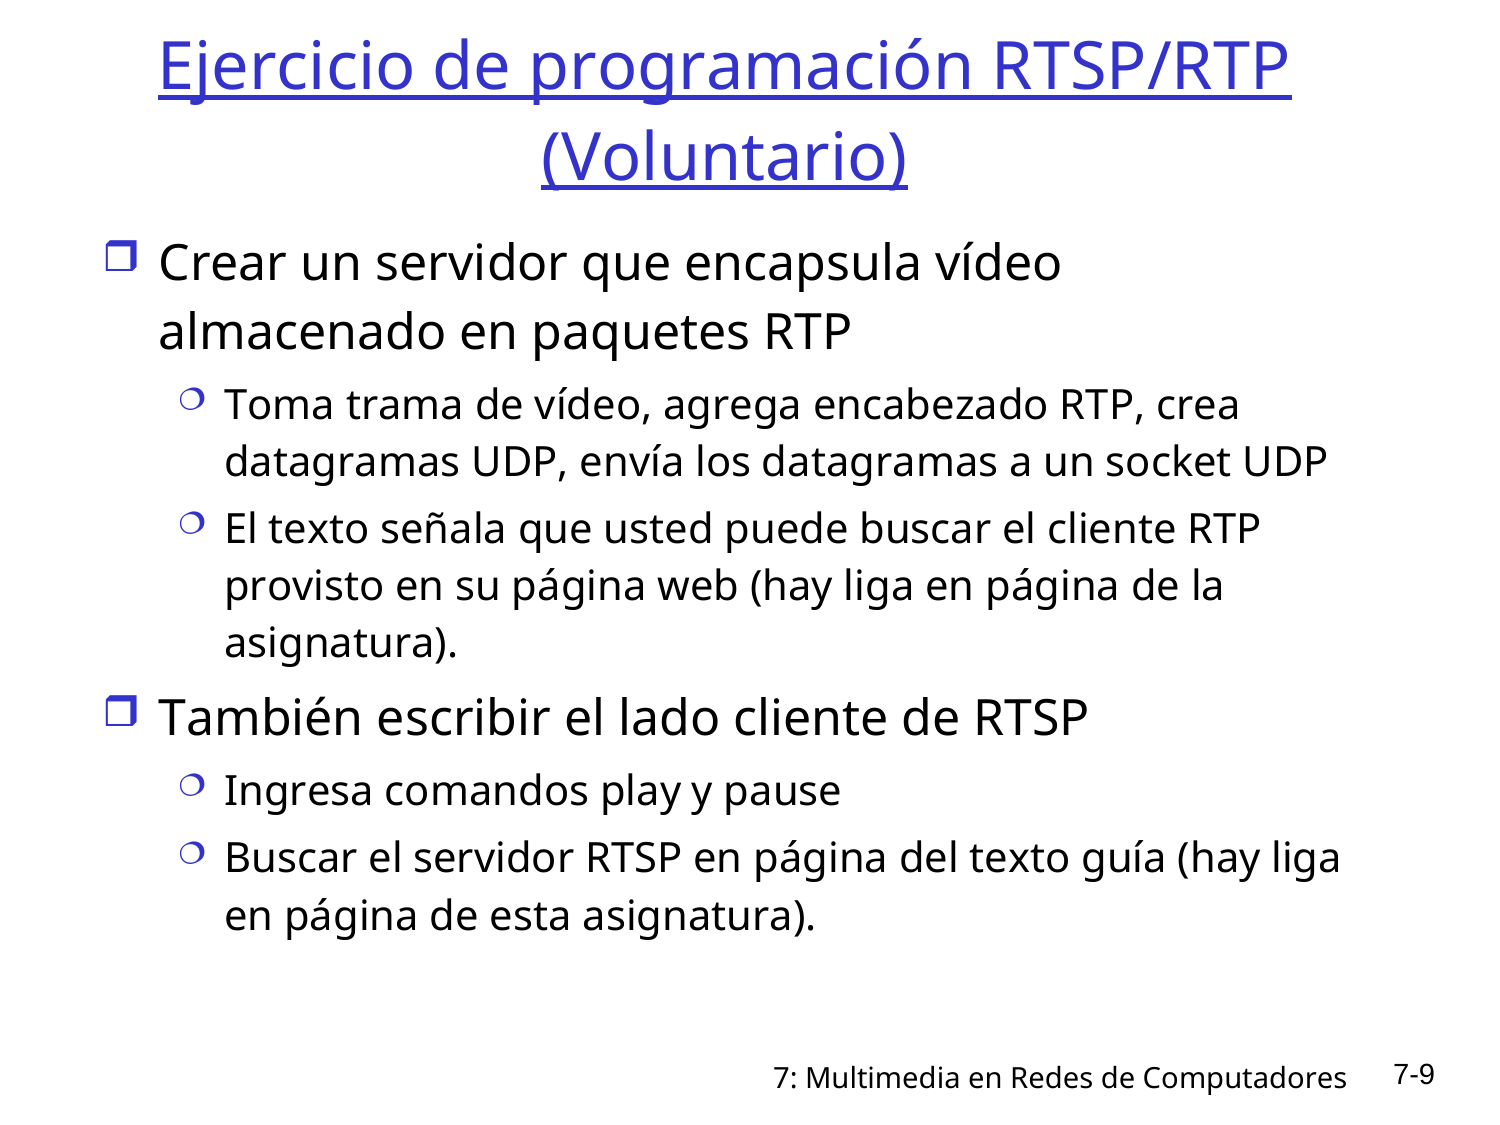

# Ejercicio de programación RTSP/RTP (Voluntario)
Crear un servidor que encapsula vídeo almacenado en paquetes RTP
Toma trama de vídeo, agrega encabezado RTP, crea datagramas UDP, envía los datagramas a un socket UDP
El texto señala que usted puede buscar el cliente RTP provisto en su página web (hay liga en página de la asignatura).
También escribir el lado cliente de RTSP
Ingresa comandos play y pause
Buscar el servidor RTSP en página del texto guía (hay liga en página de esta asignatura).
9